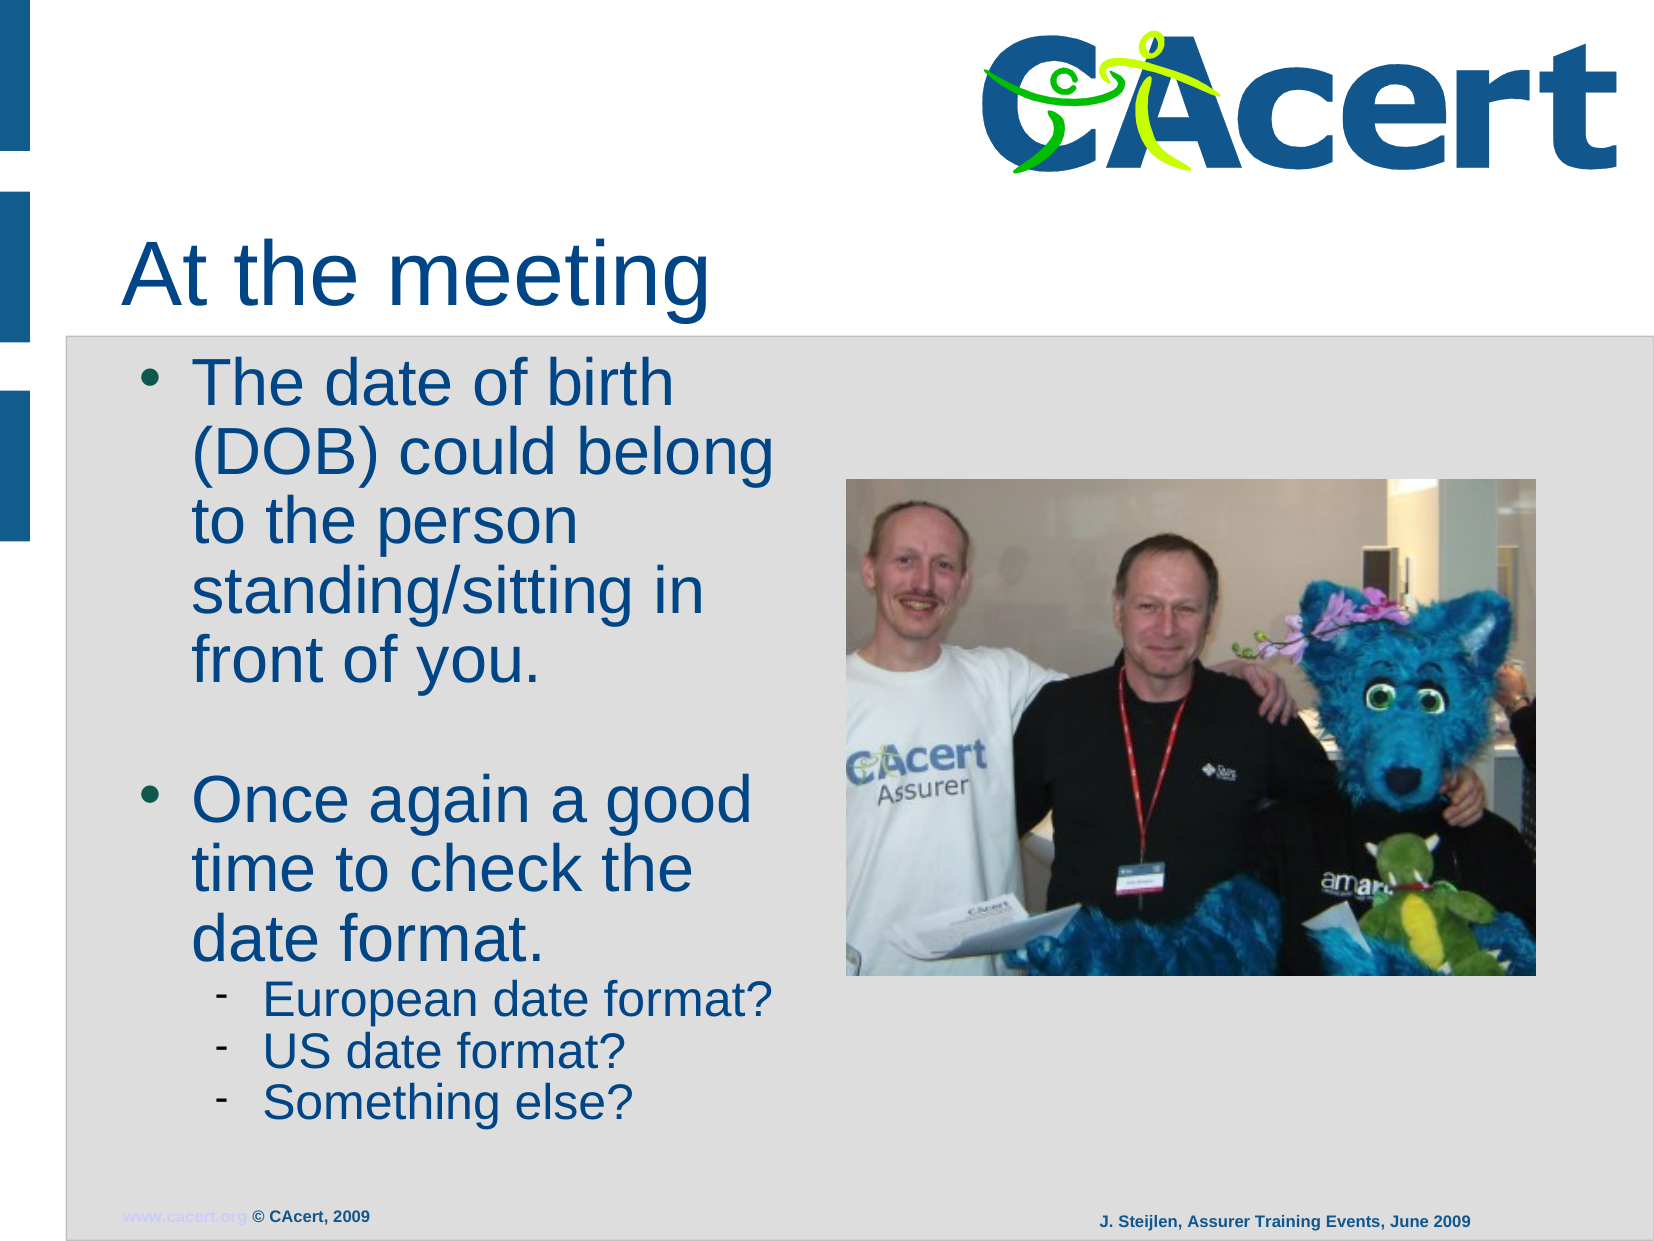

# At the meeting
The date of birth (DOB) could belong to the person standing/sitting in front of you.
Once again a good time to check the date format.
European date format?
US date format?
Something else?